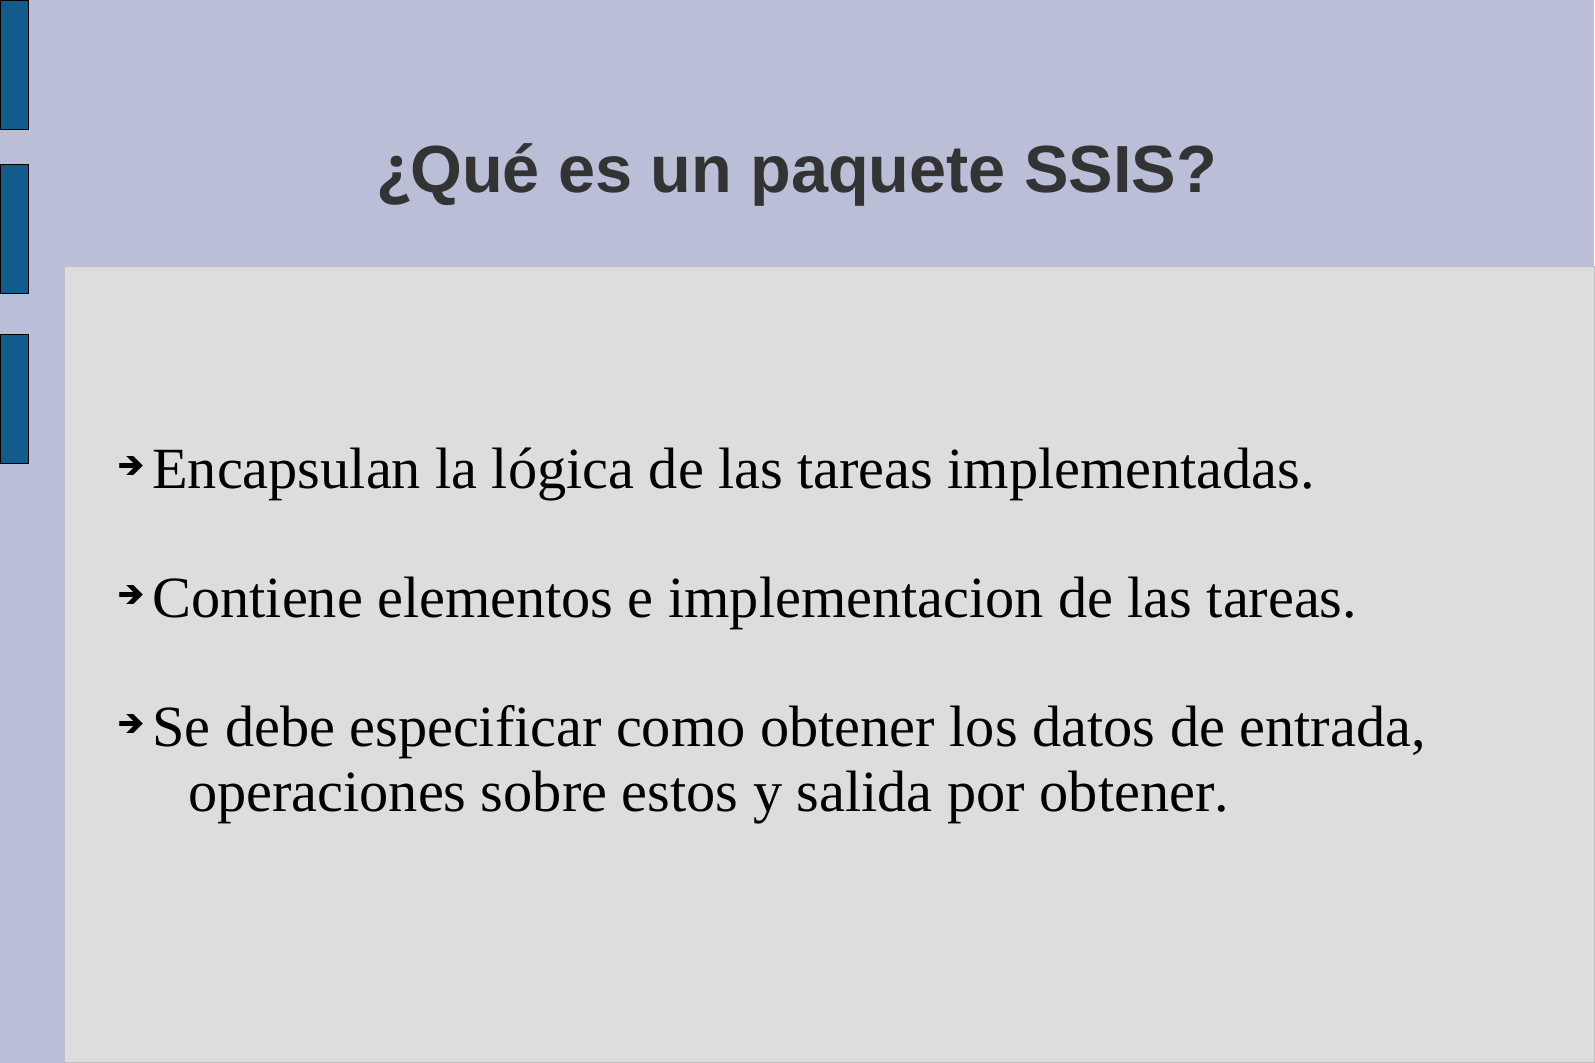

# ¿Qué es un paquete SSIS?
Encapsulan la lógica de las tareas implementadas.
Contiene elementos e implementacion de las tareas.
Se debe especificar como obtener los datos de entrada, operaciones sobre estos y salida por obtener.